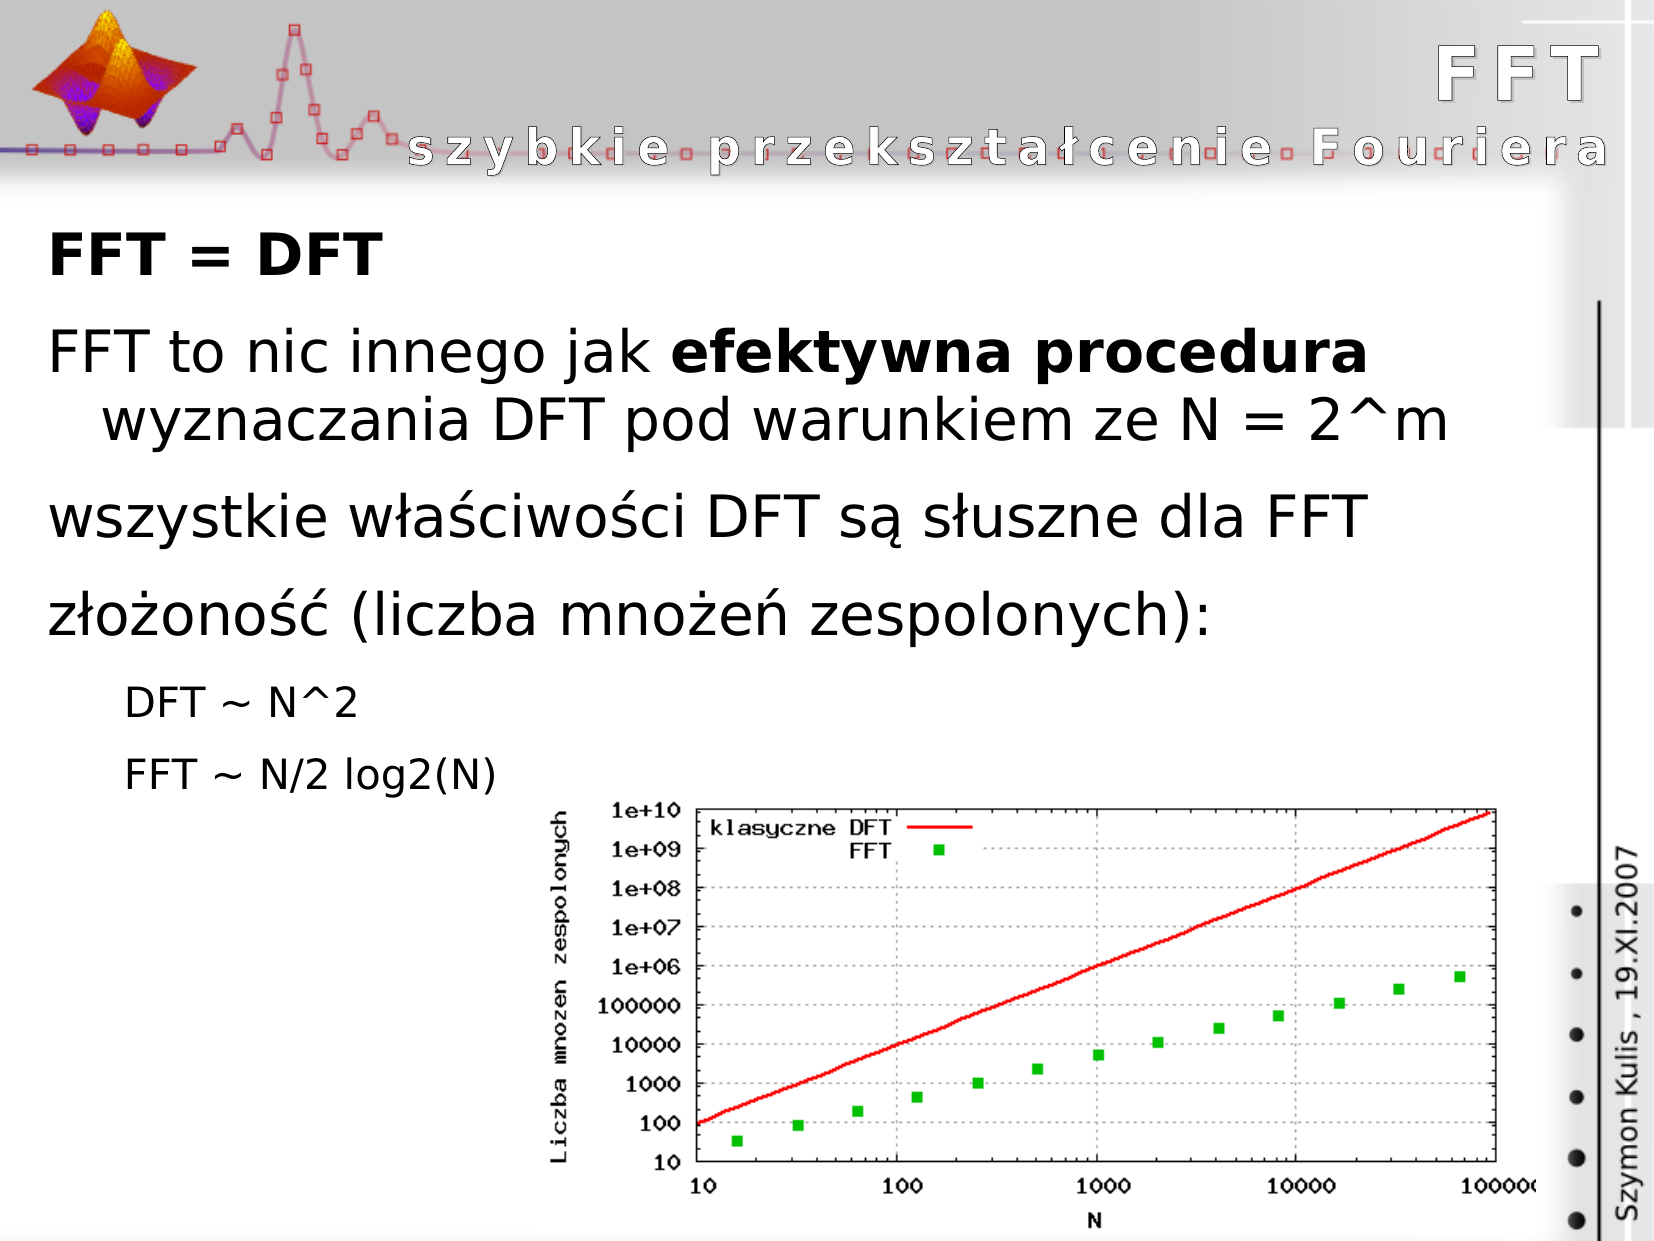

# FFT szybkie przekształcenie Fouriera
FFT = DFT
FFT to nic innego jak efektywna procedura wyznaczania DFT pod warunkiem ze N = 2^m
wszystkie właściwości DFT są słuszne dla FFT
złożoność (liczba mnożeń zespolonych):
DFT ~ N^2
FFT ~ N/2 log2(N)